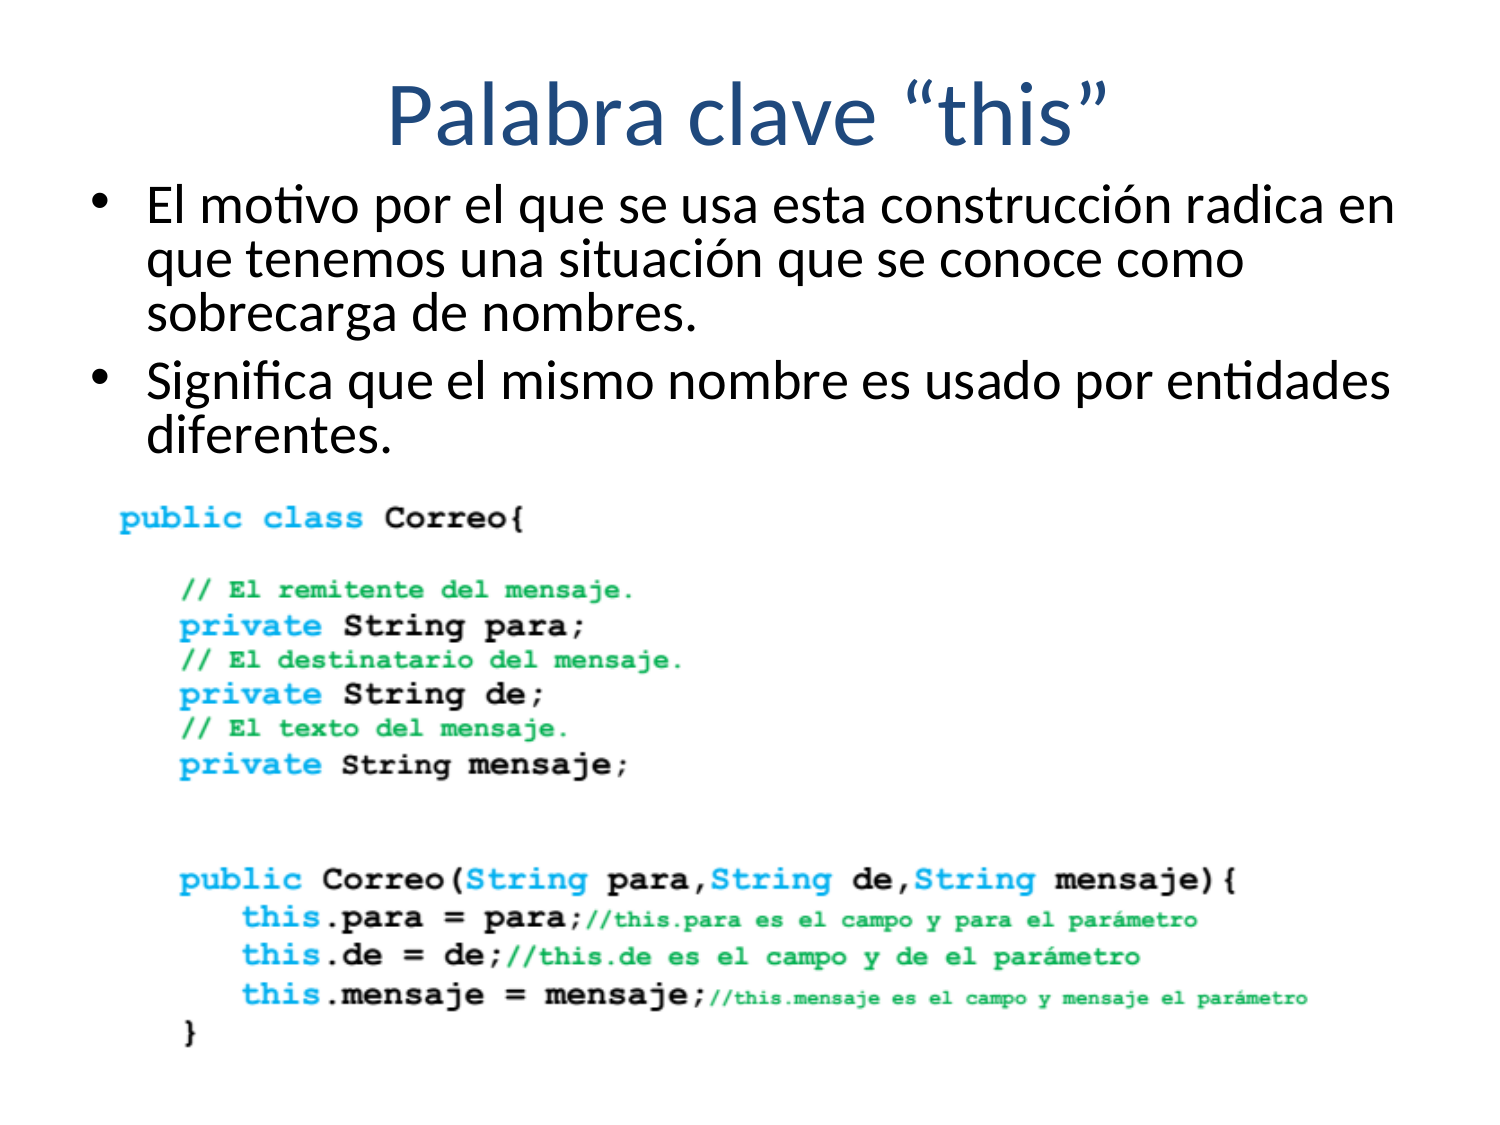

# Palabra clave “this”
El motivo por el que se usa esta construcción radica en que tenemos una situación que se conoce como sobrecarga de nombres.
Significa que el mismo nombre es usado por entidades diferentes.